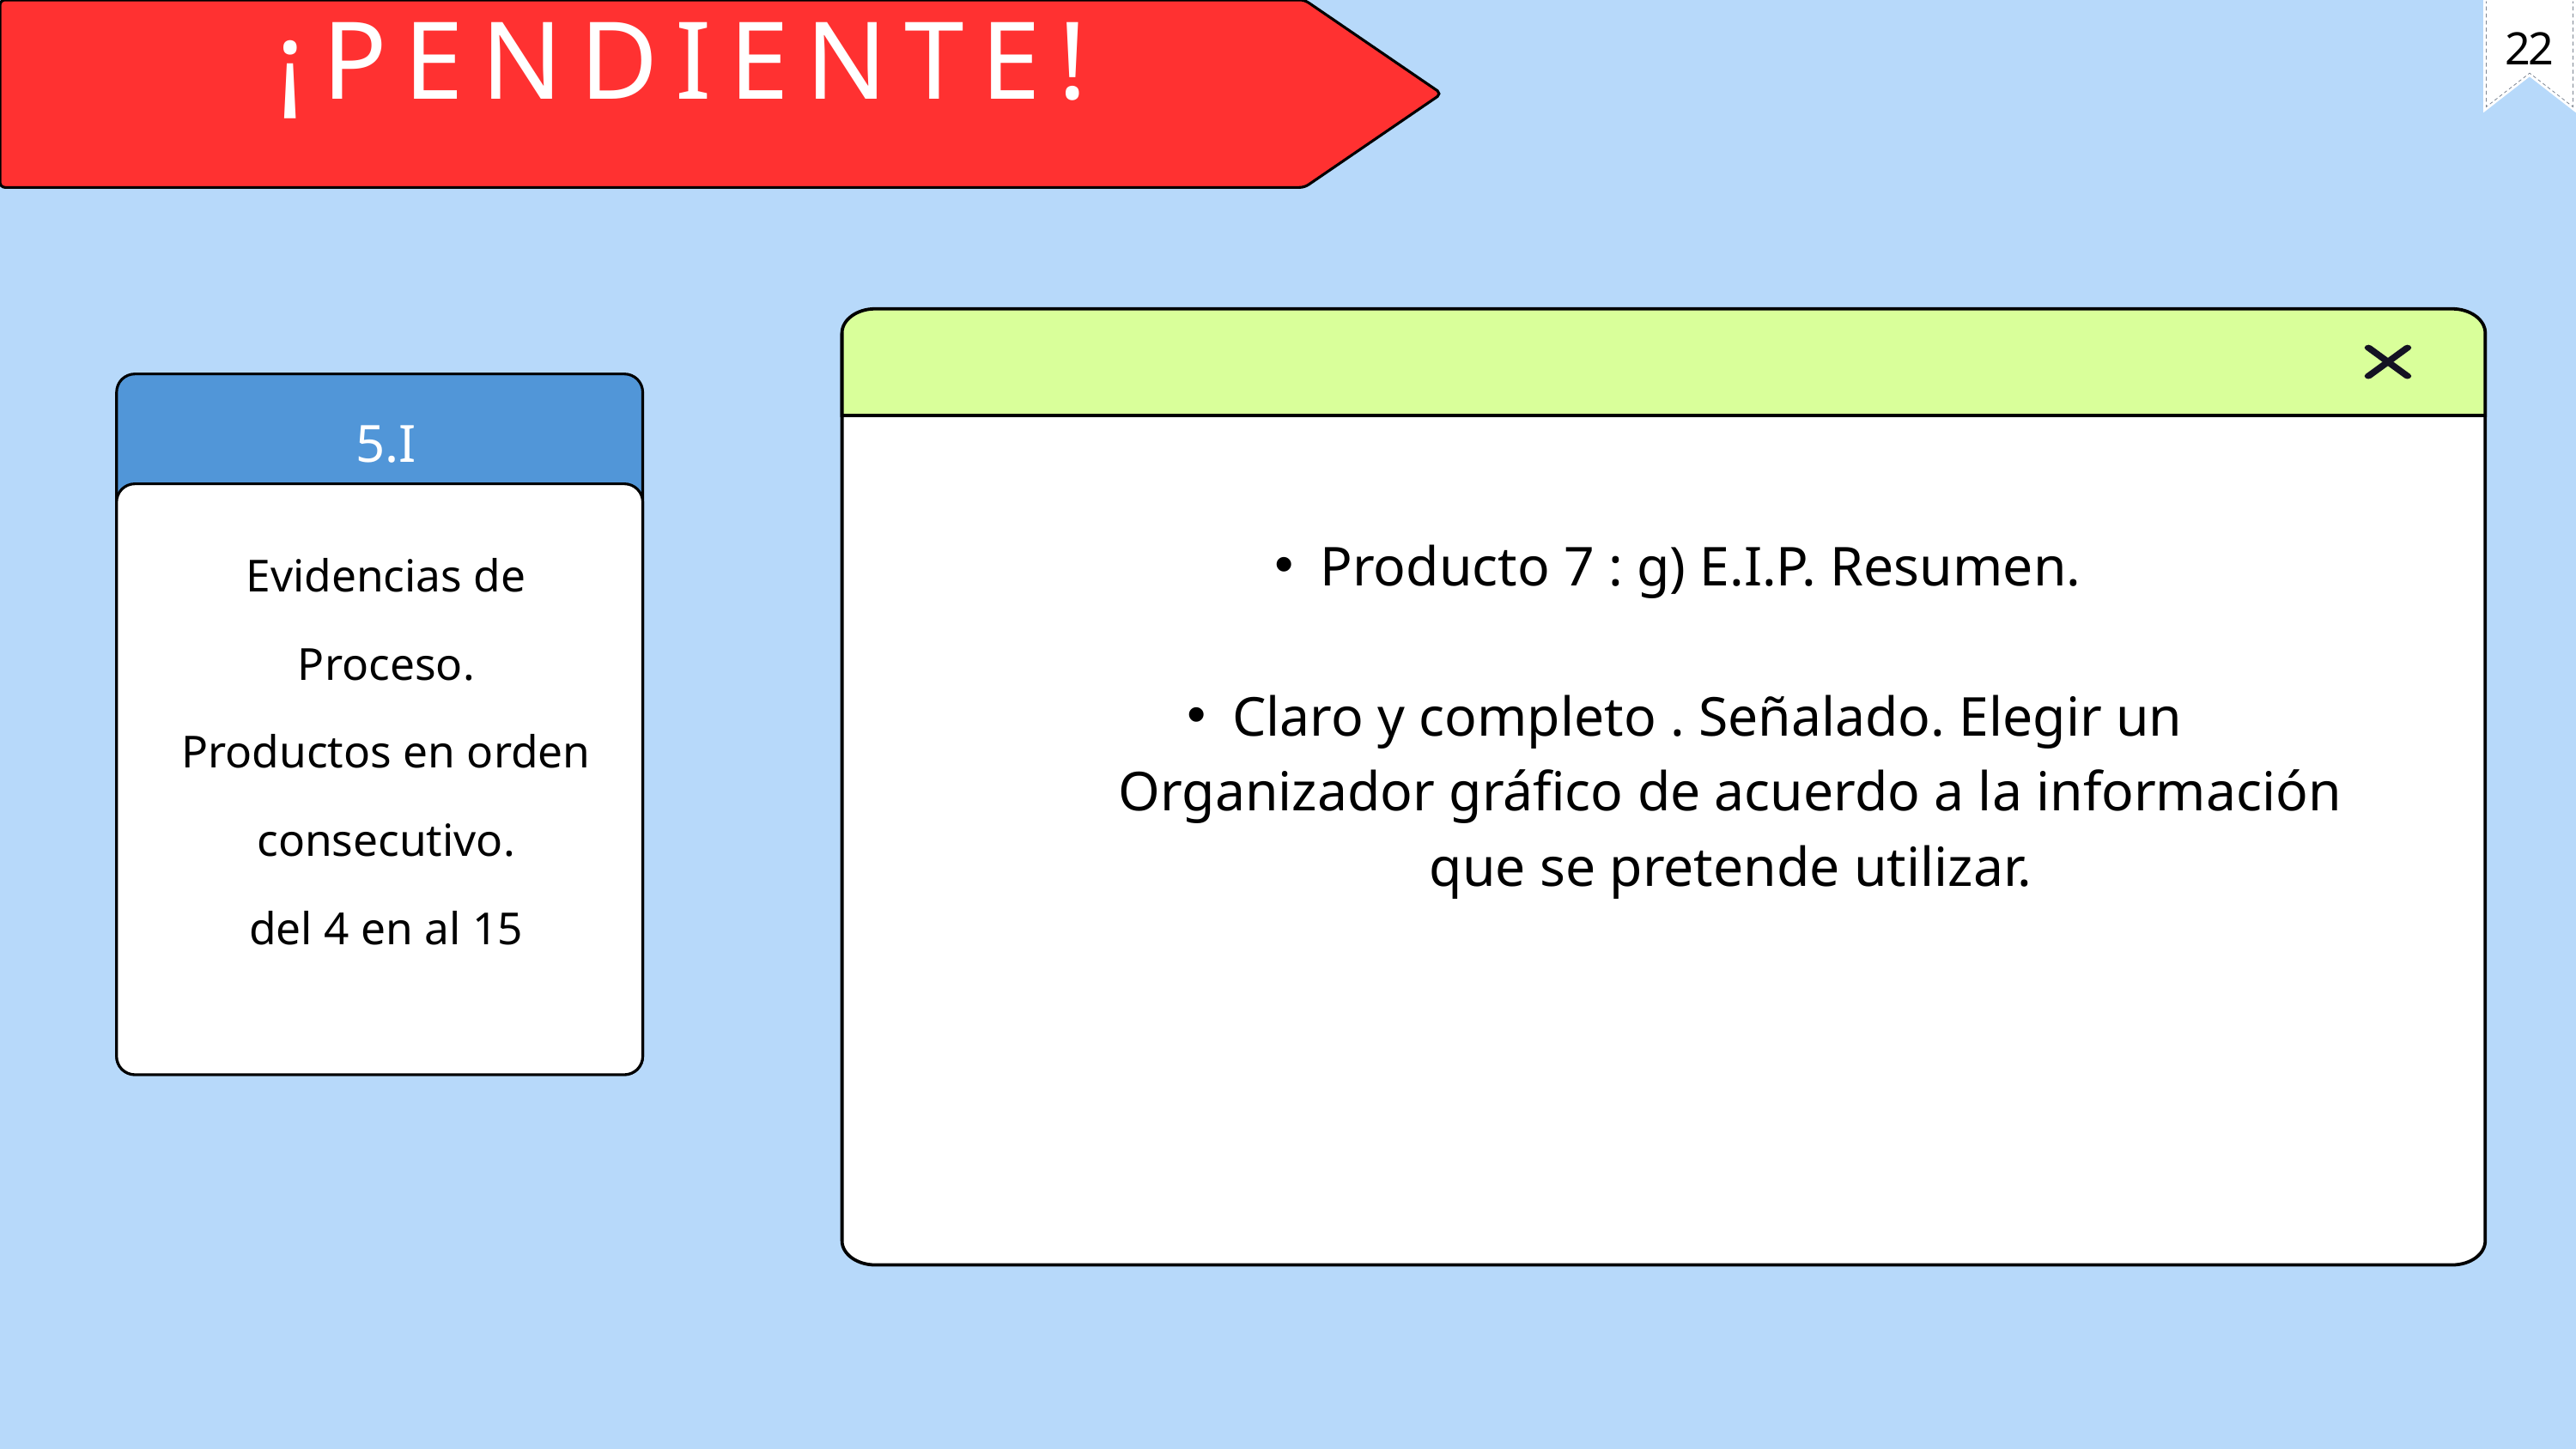

¡PENDIENTE!
22
5.I
Evidencias de Proceso.
Productos en orden consecutivo.
del 4 en al 15
Producto 7 : g) E.I.P. Resumen.
Claro y completo . Señalado. Elegir un Organizador gráfico de acuerdo a la información que se pretende utilizar.